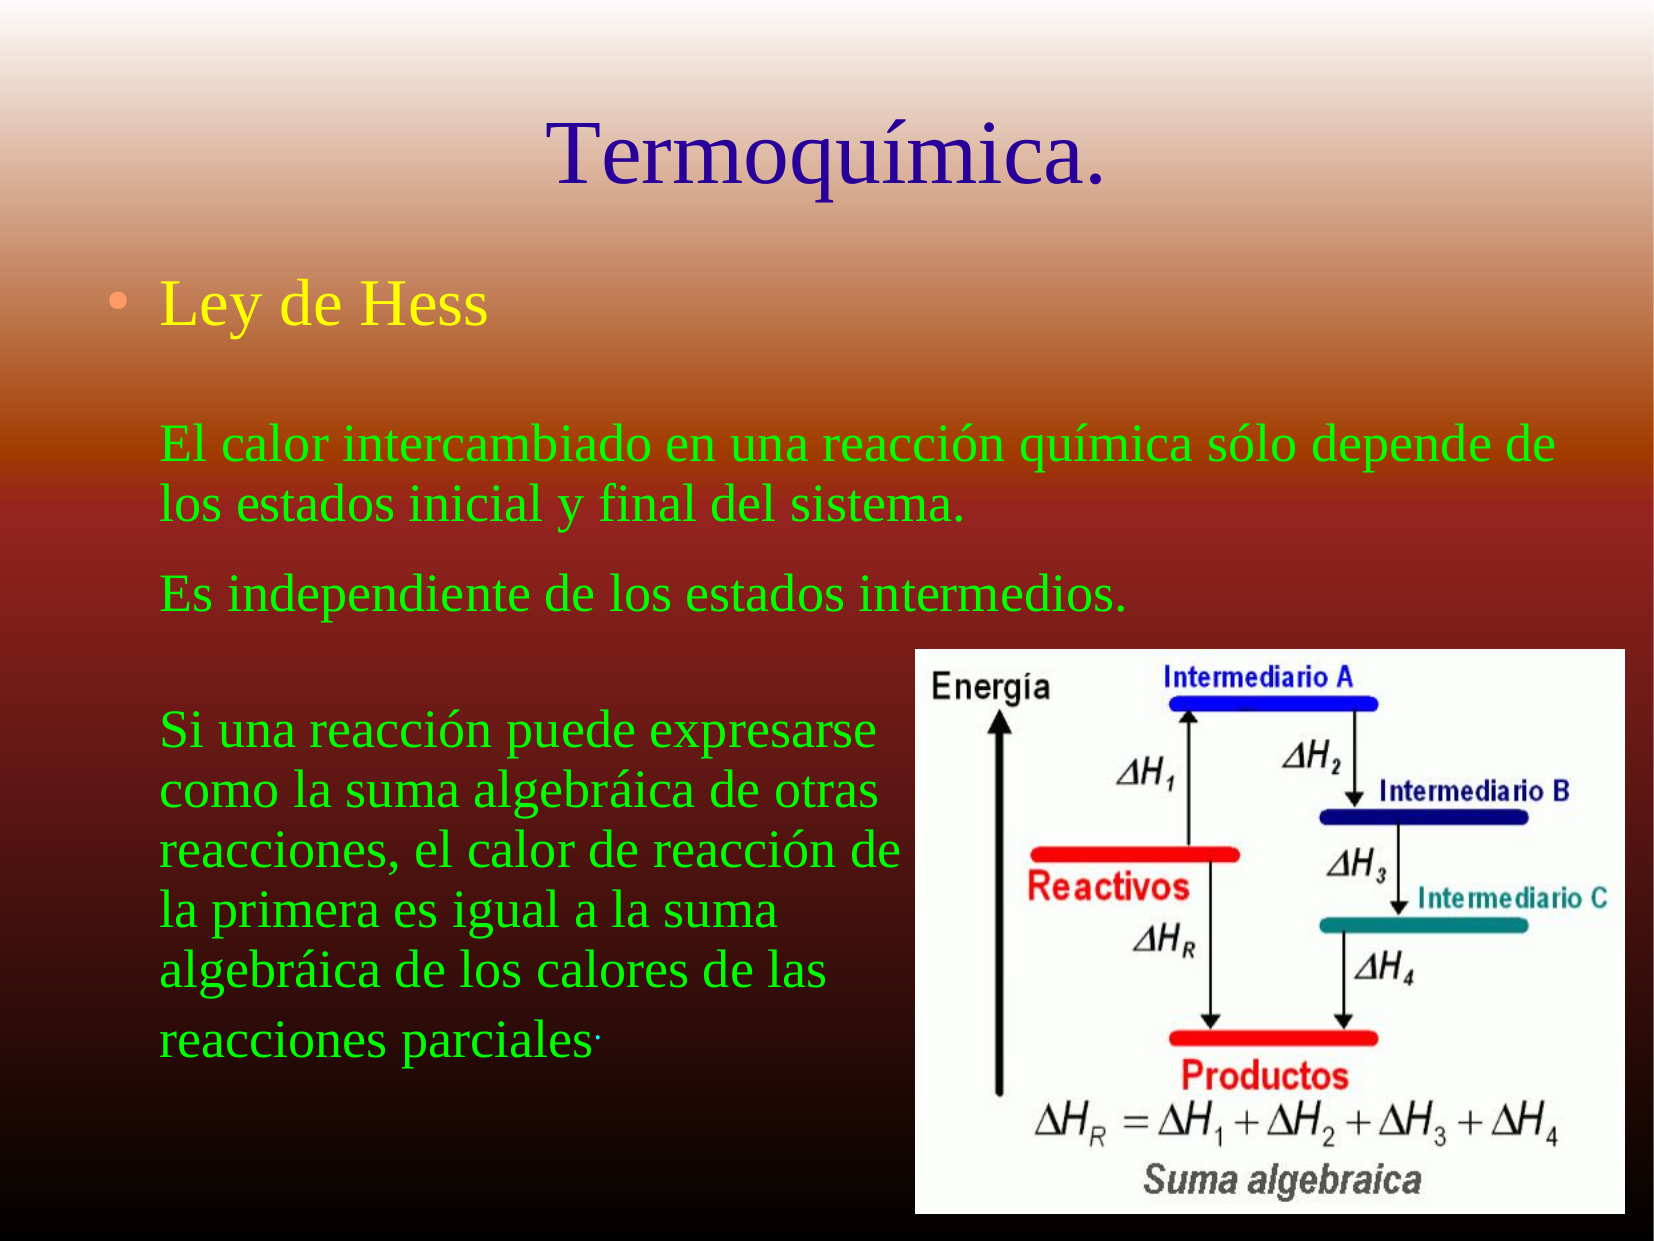

# Termoquímica.
Ley de Hess
El calor intercambiado en una reacción química sólo depende de los estados inicial y final del sistema.
Es independiente de los estados intermedios.
Si una reacción puede expresarse como la suma algebráica de otras reacciones, el calor de reacción de la primera es igual a la suma algebráica de los calores de las reacciones parciales.